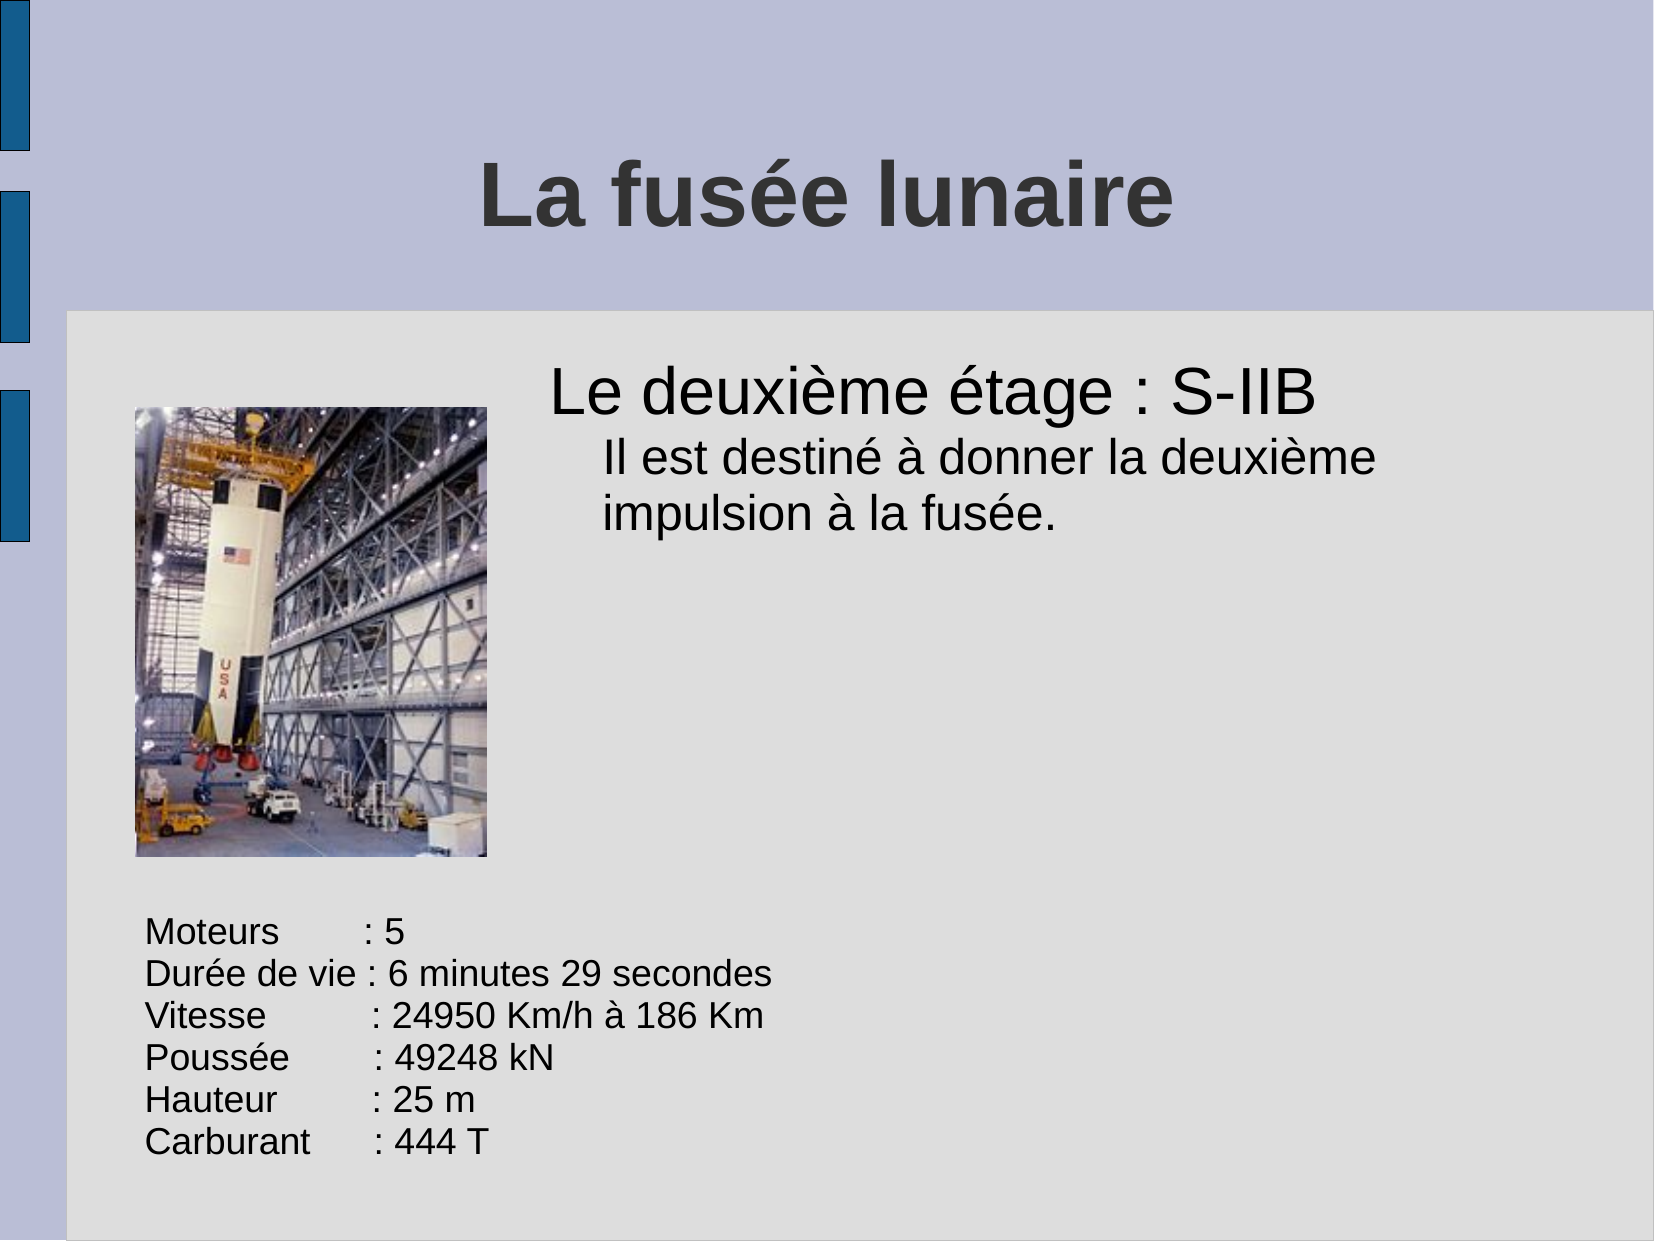

La fusée lunaire
# Le deuxième étage : S-IIB Il est destiné à donner la deuxième impulsion à la fusée.
Moteurs : 5
Durée de vie : 6 minutes 29 secondes
Vitesse : 24950 Km/h à 186 Km
Poussée : 49248 kN
Hauteur : 25 m
Carburant : 444 T